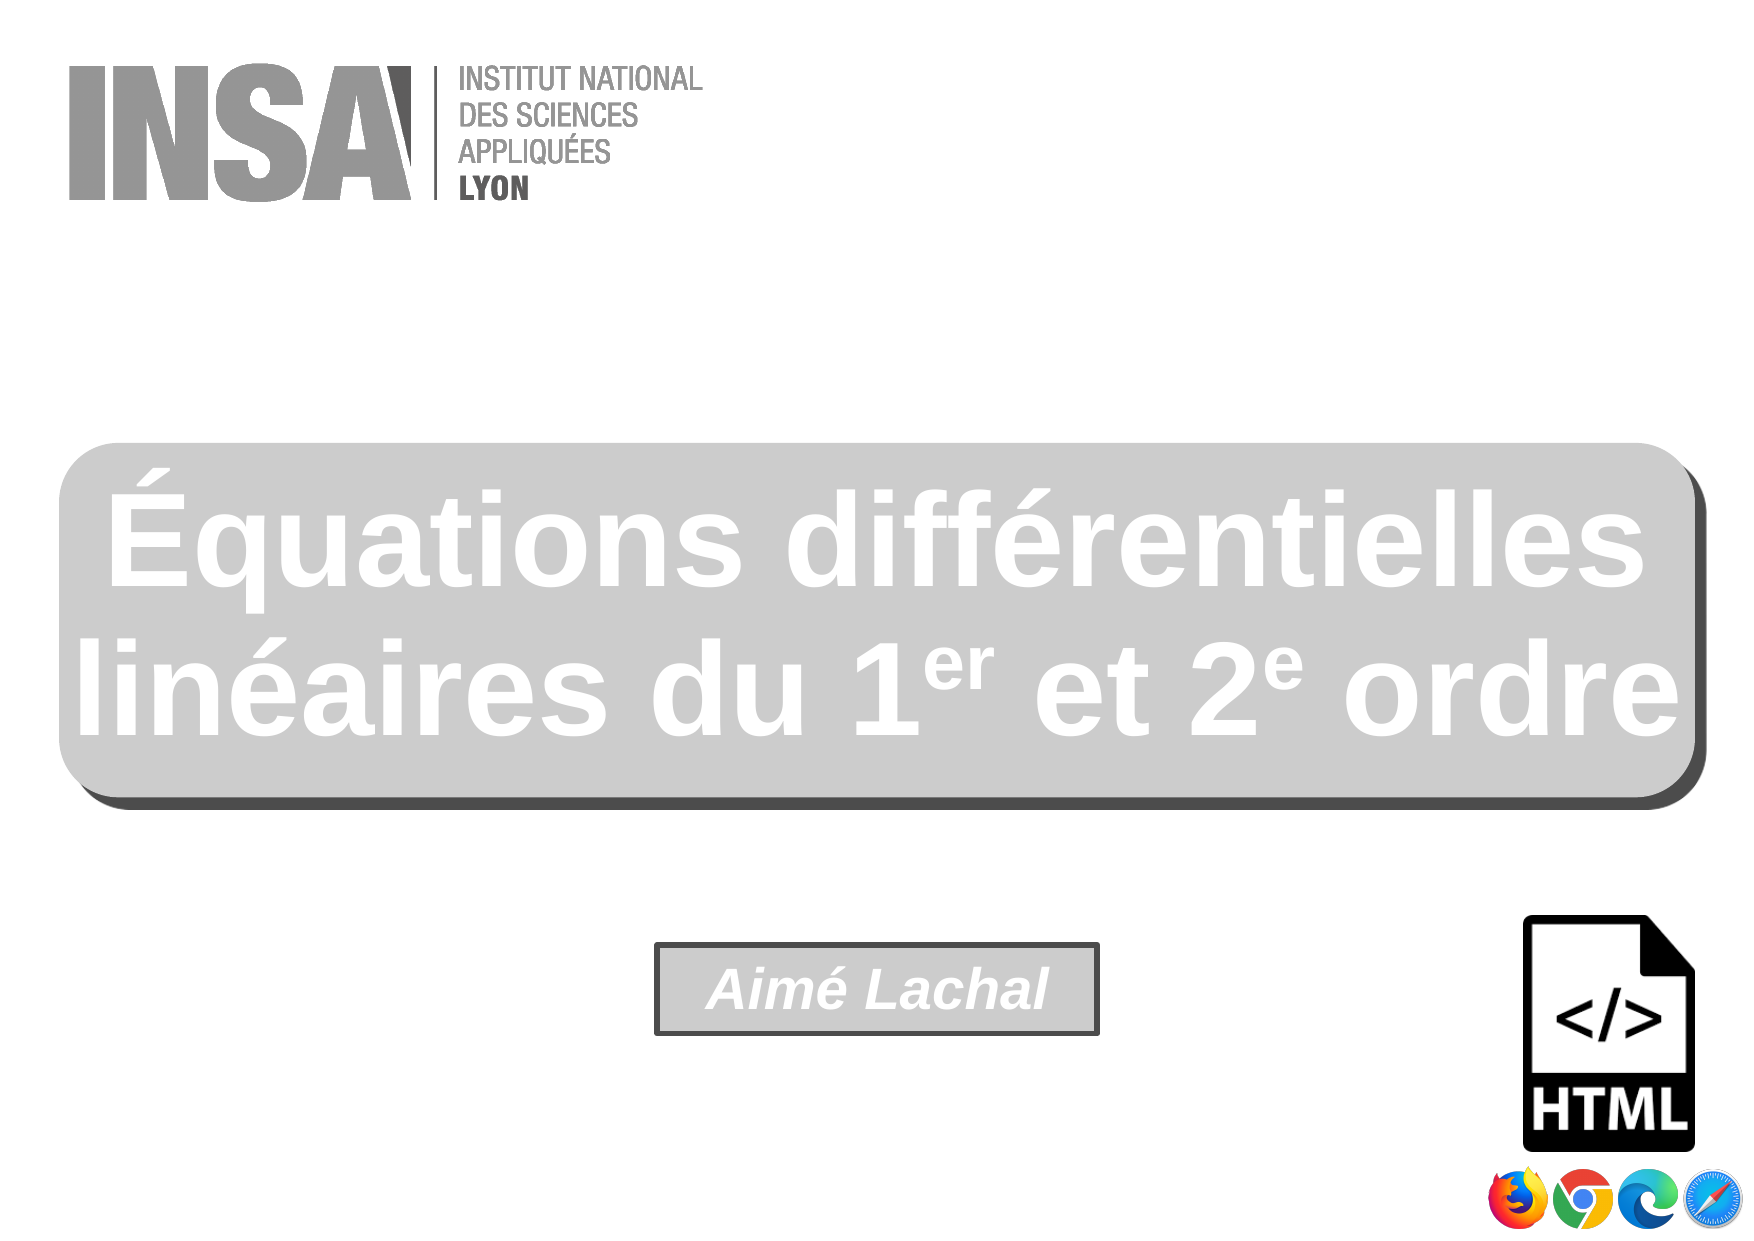

Équations différentielles
linéaires du 1er et 2e ordre
# Aimé Lachal